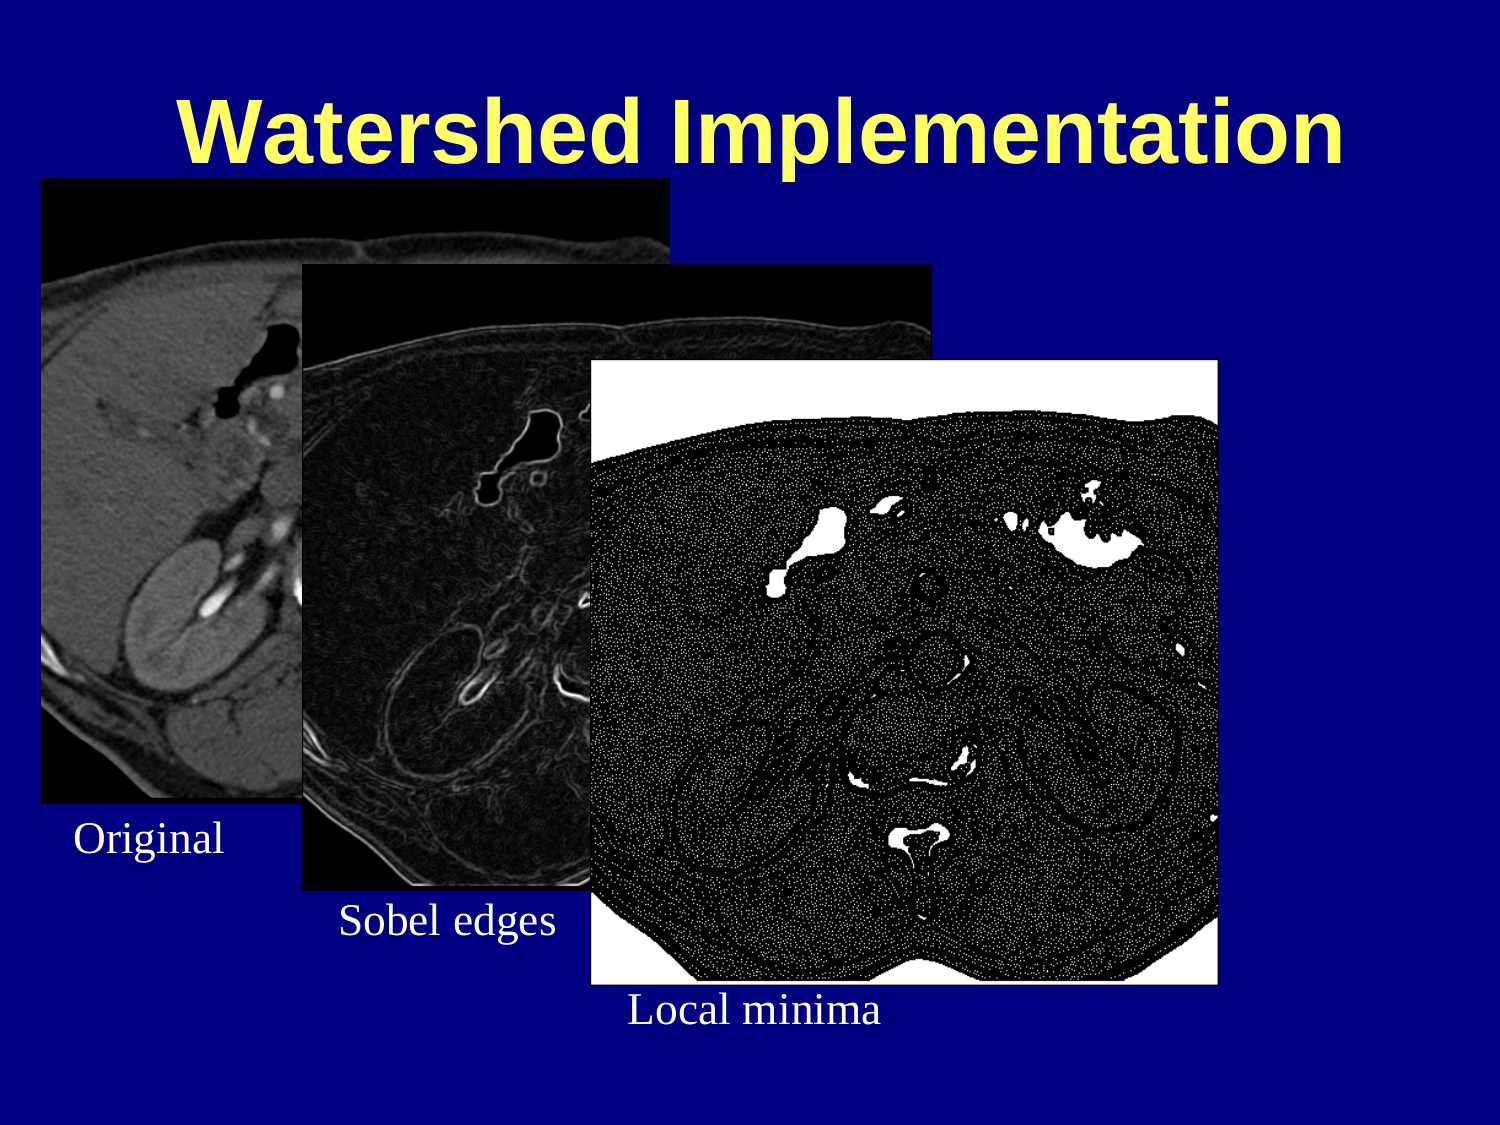

# Watershed Implementation
Original
Sobel edges
Local minima